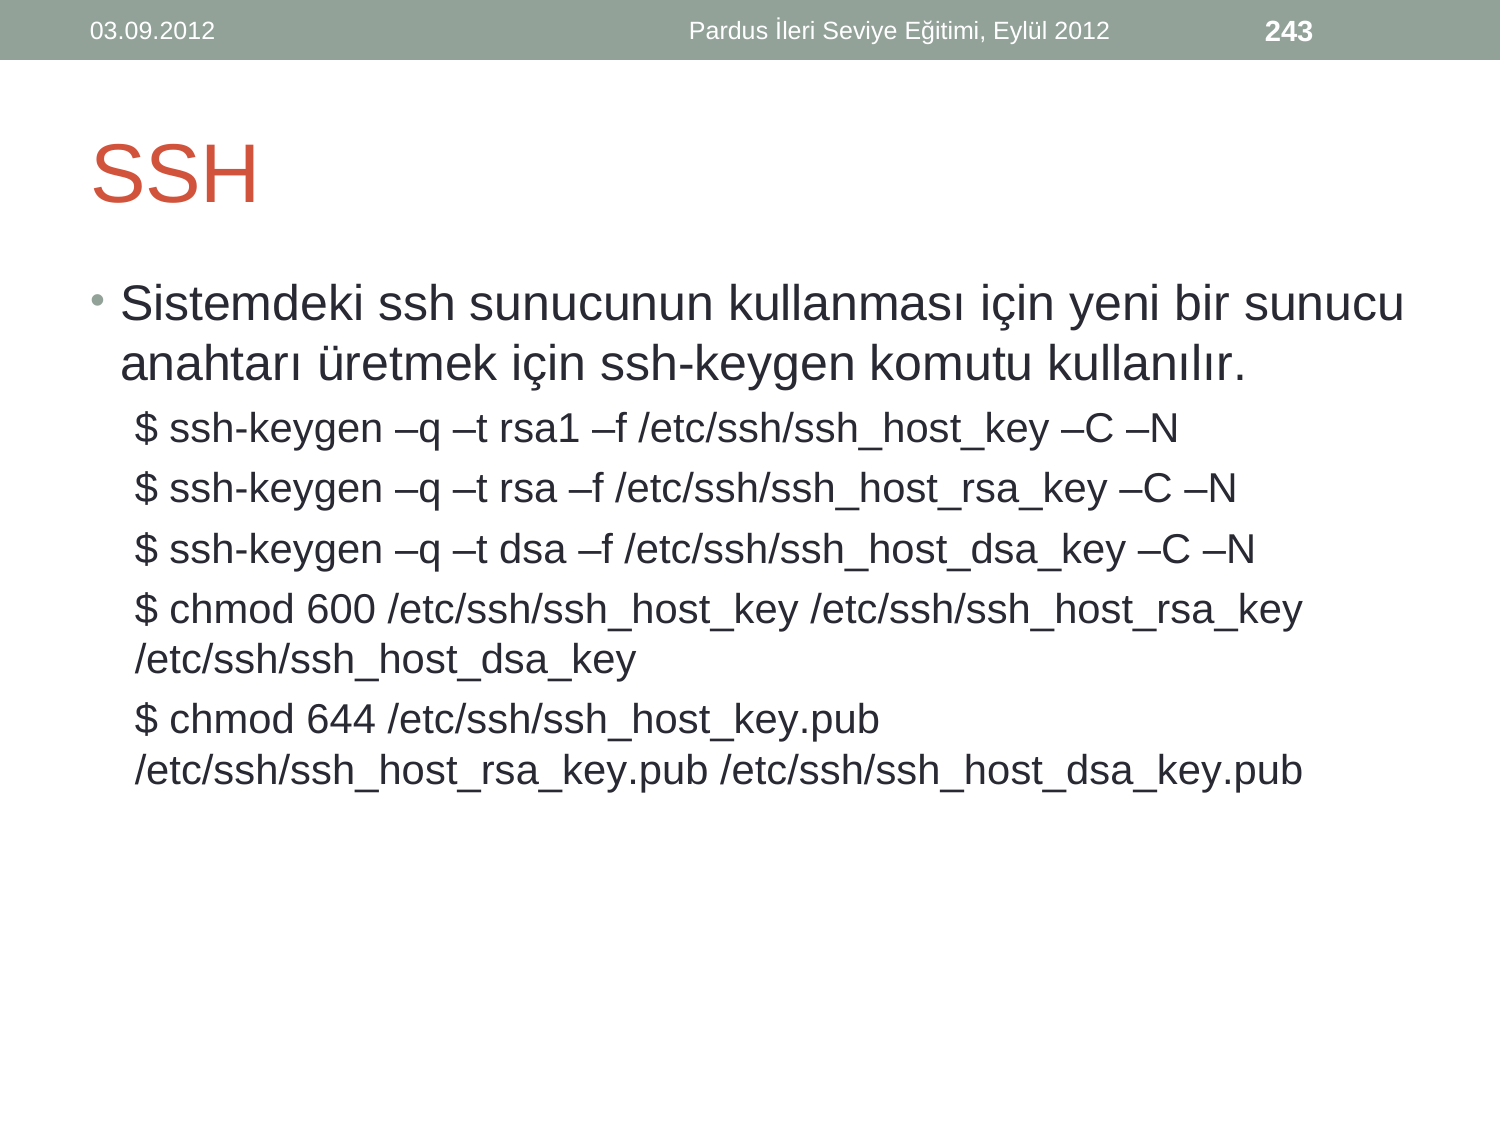

03.09.2012
Pardus İleri Seviye Eğitimi, Eylül 2012
# SSH
Sistemdeki ssh sunucunun kullanması için yeni bir sunucu anahtarı üretmek için ssh-keygen komutu kullanılır.
$ ssh-keygen –q –t rsa1 –f /etc/ssh/ssh_host_key –C –N
$ ssh-keygen –q –t rsa –f /etc/ssh/ssh_host_rsa_key –C –N
$ ssh-keygen –q –t dsa –f /etc/ssh/ssh_host_dsa_key –C –N
$ chmod 600 /etc/ssh/ssh_host_key /etc/ssh/ssh_host_rsa_key /etc/ssh/ssh_host_dsa_key
$ chmod 644 /etc/ssh/ssh_host_key.pub /etc/ssh/ssh_host_rsa_key.pub /etc/ssh/ssh_host_dsa_key.pub